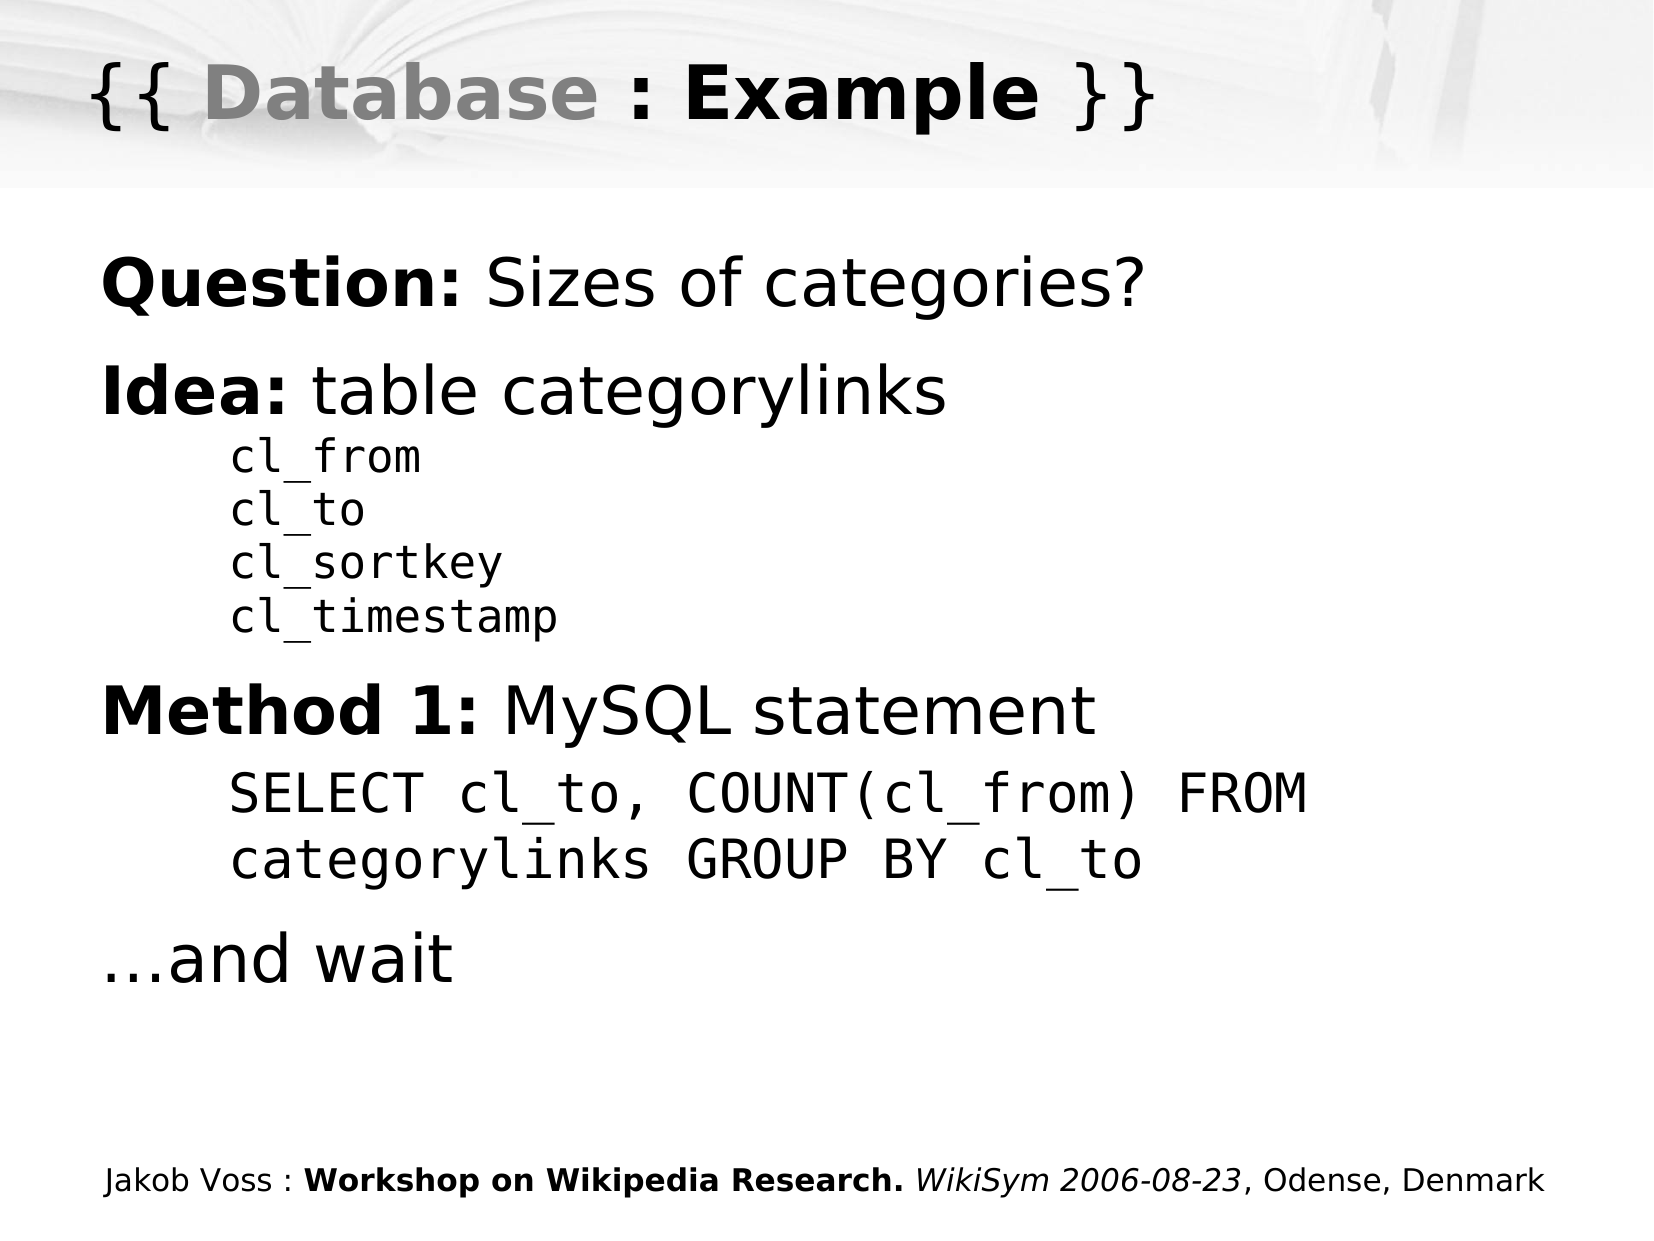

# {{ Database : Example }}
Question: Sizes of categories?
Idea: table categorylinks
	cl_from
	cl_to
	cl_sortkey
	cl_timestamp
Method 1: MySQL statement
	SELECT cl_to, COUNT(cl_from) FROM
	categorylinks GROUP BY cl_to
…and wait